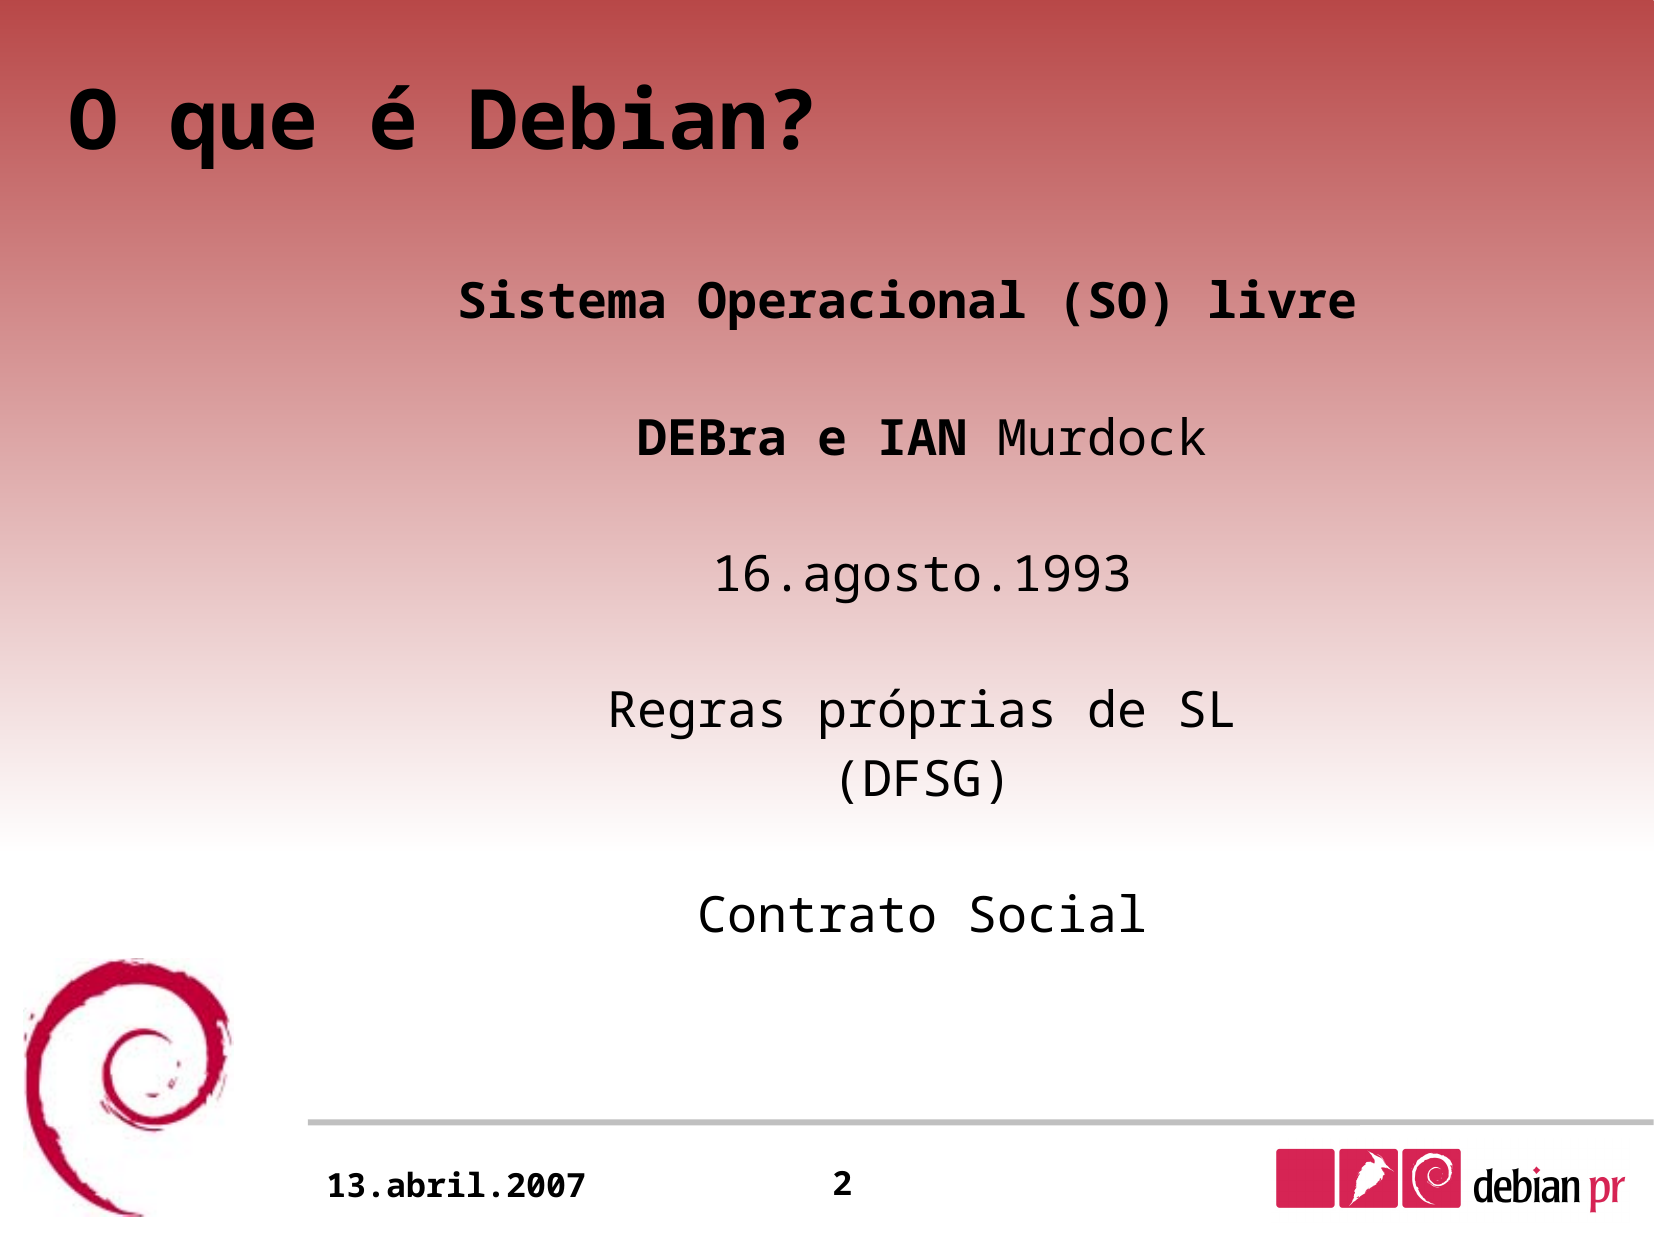

O que é Debian?
Sistema Operacional (SO) livre
DEBra e IAN Murdock
16.agosto.1993
Regras próprias de SL
(DFSG)
Contrato Social